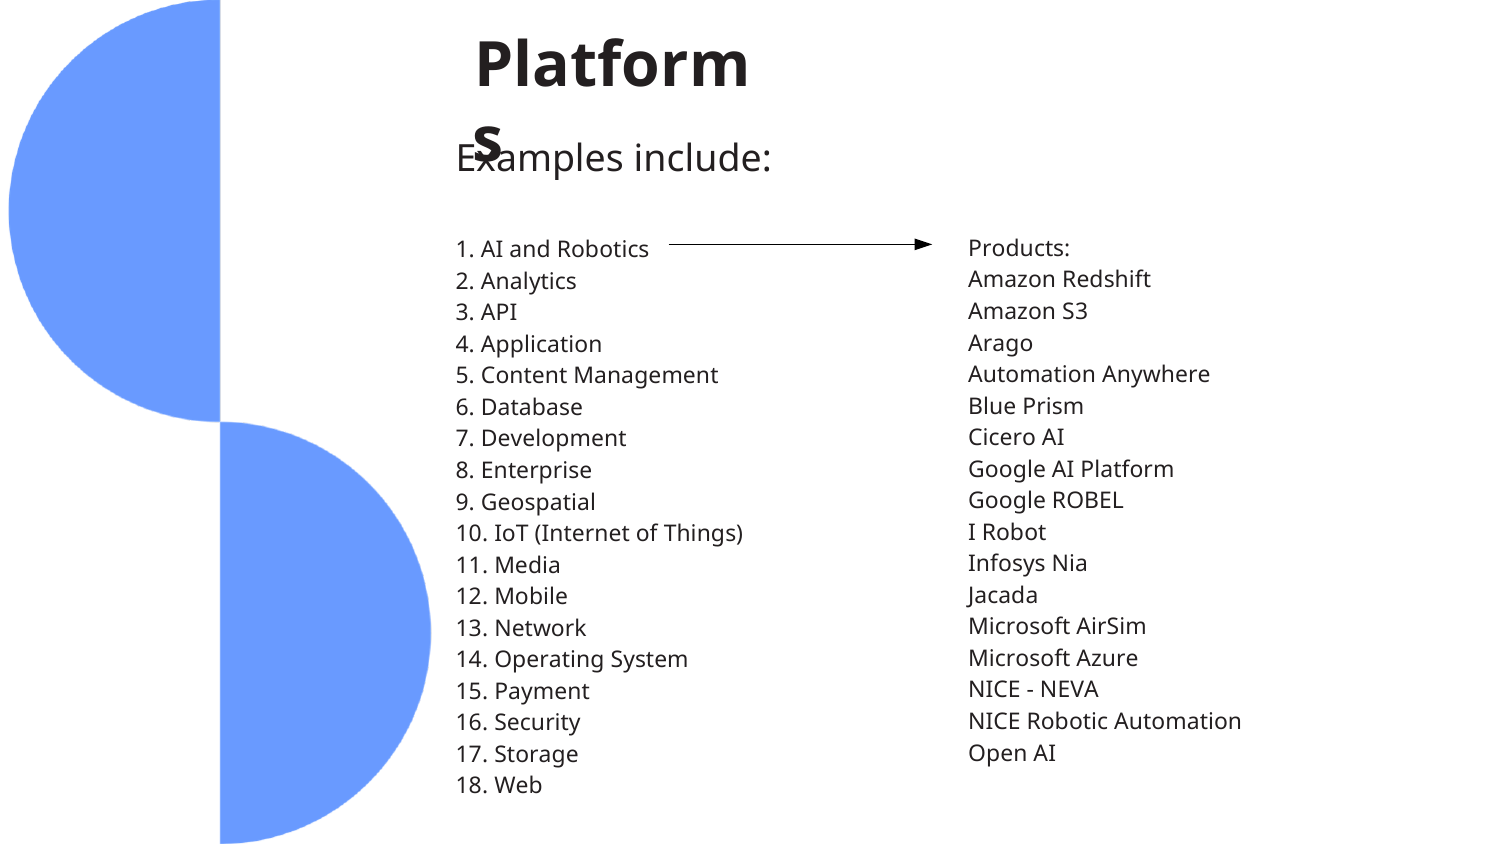

# Platforms
Examples include:
1. AI and Robotics
2. Analytics
3. API
4. Application
5. Content Management
6. Database
7. Development
8. Enterprise
9. Geospatial
10. IoT (Internet of Things)
11. Media
12. Mobile
13. Network
14. Operating System
15. Payment
16. Security
17. Storage
18. Web
Products:
Amazon Redshift
Amazon S3
Arago
Automation Anywhere
Blue Prism
Cicero AI
Google AI Platform
Google ROBEL
I Robot
Infosys Nia
Jacada
Microsoft AirSim
Microsoft Azure
NICE - NEVA
NICE Robotic Automation
Open AI